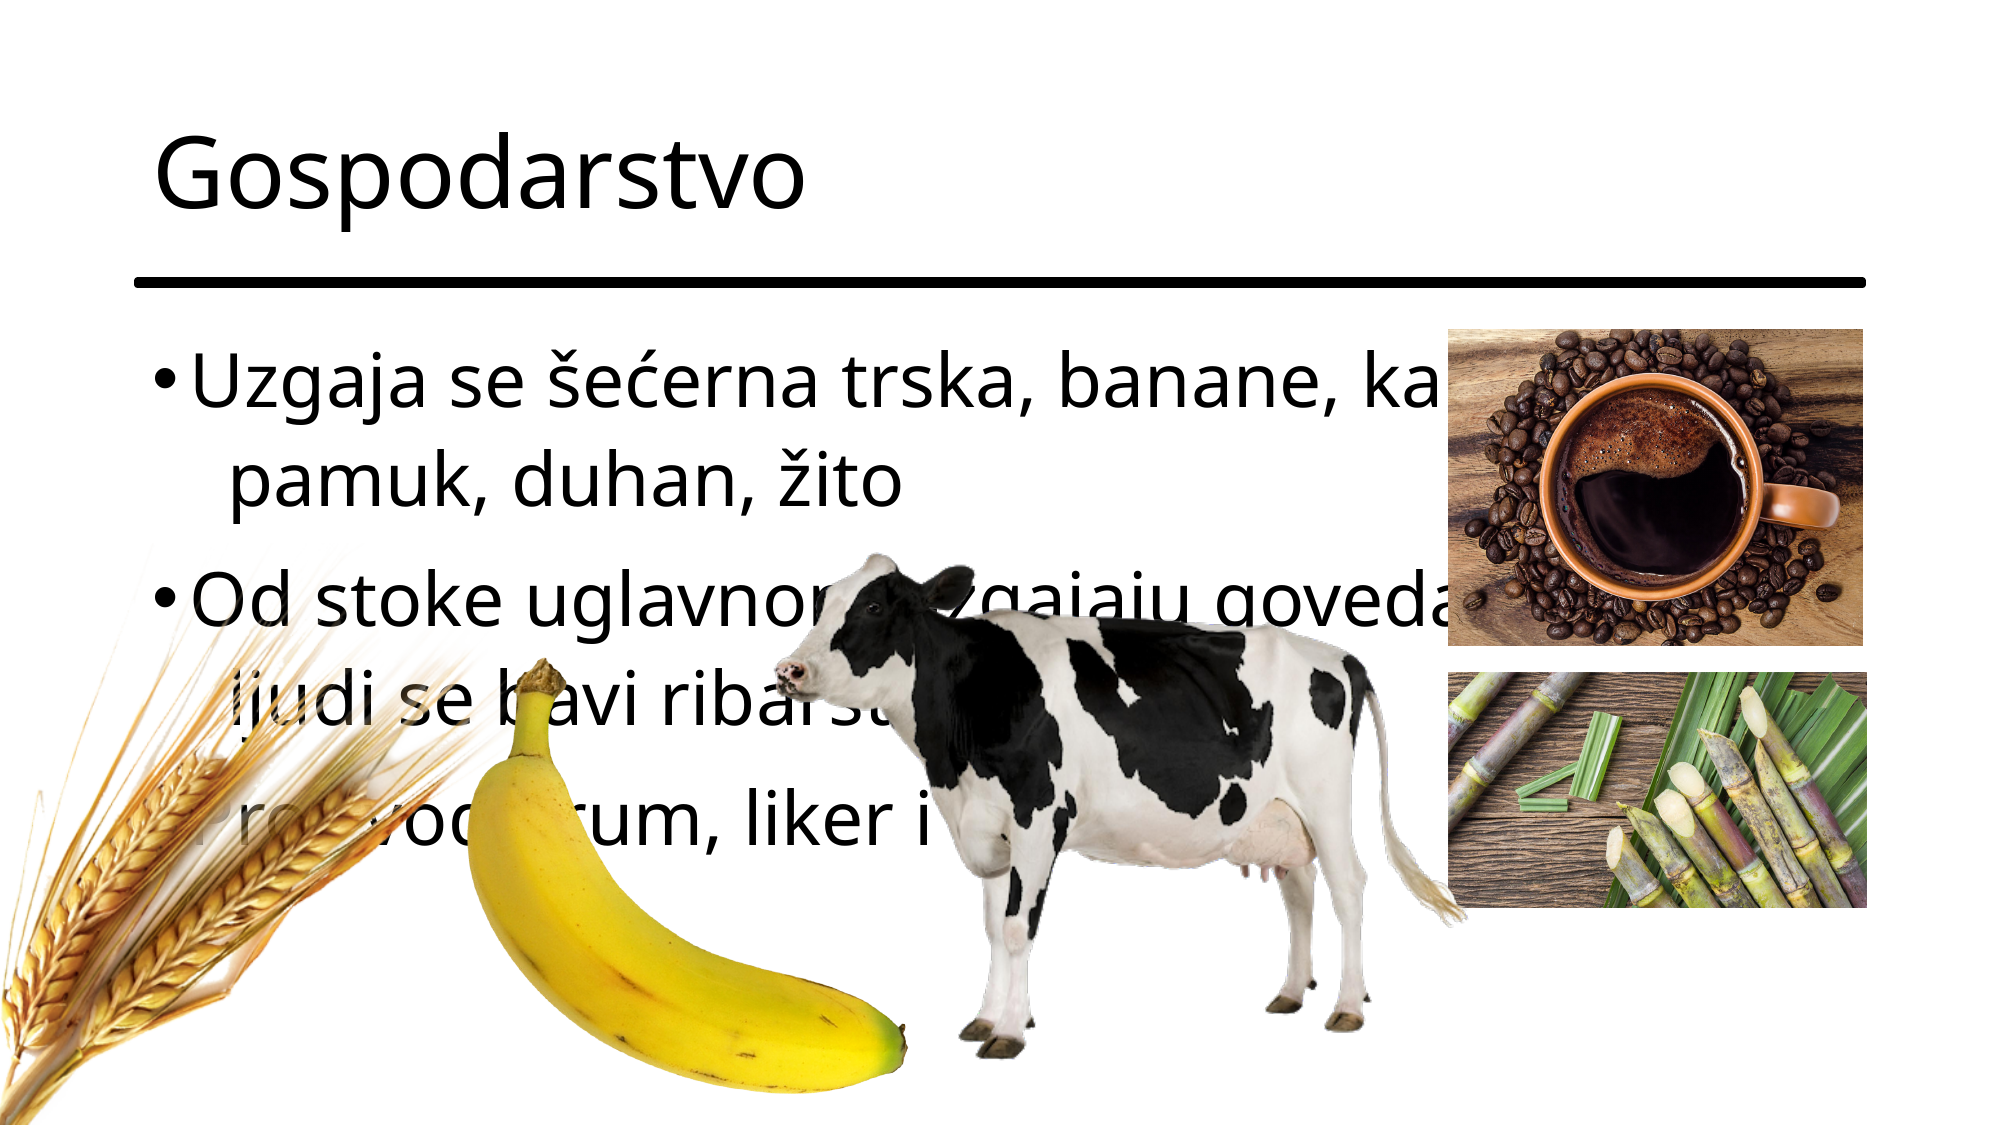

# Gospodarstvo
Uzgaja se šećerna trska, banane, kakao, kava, pamuk, duhan, žito
Od stoke uglavnom uzgajaju goveda, a i puno ljudi se bavi ribarstvom
Proizvode rum, liker i čokolade